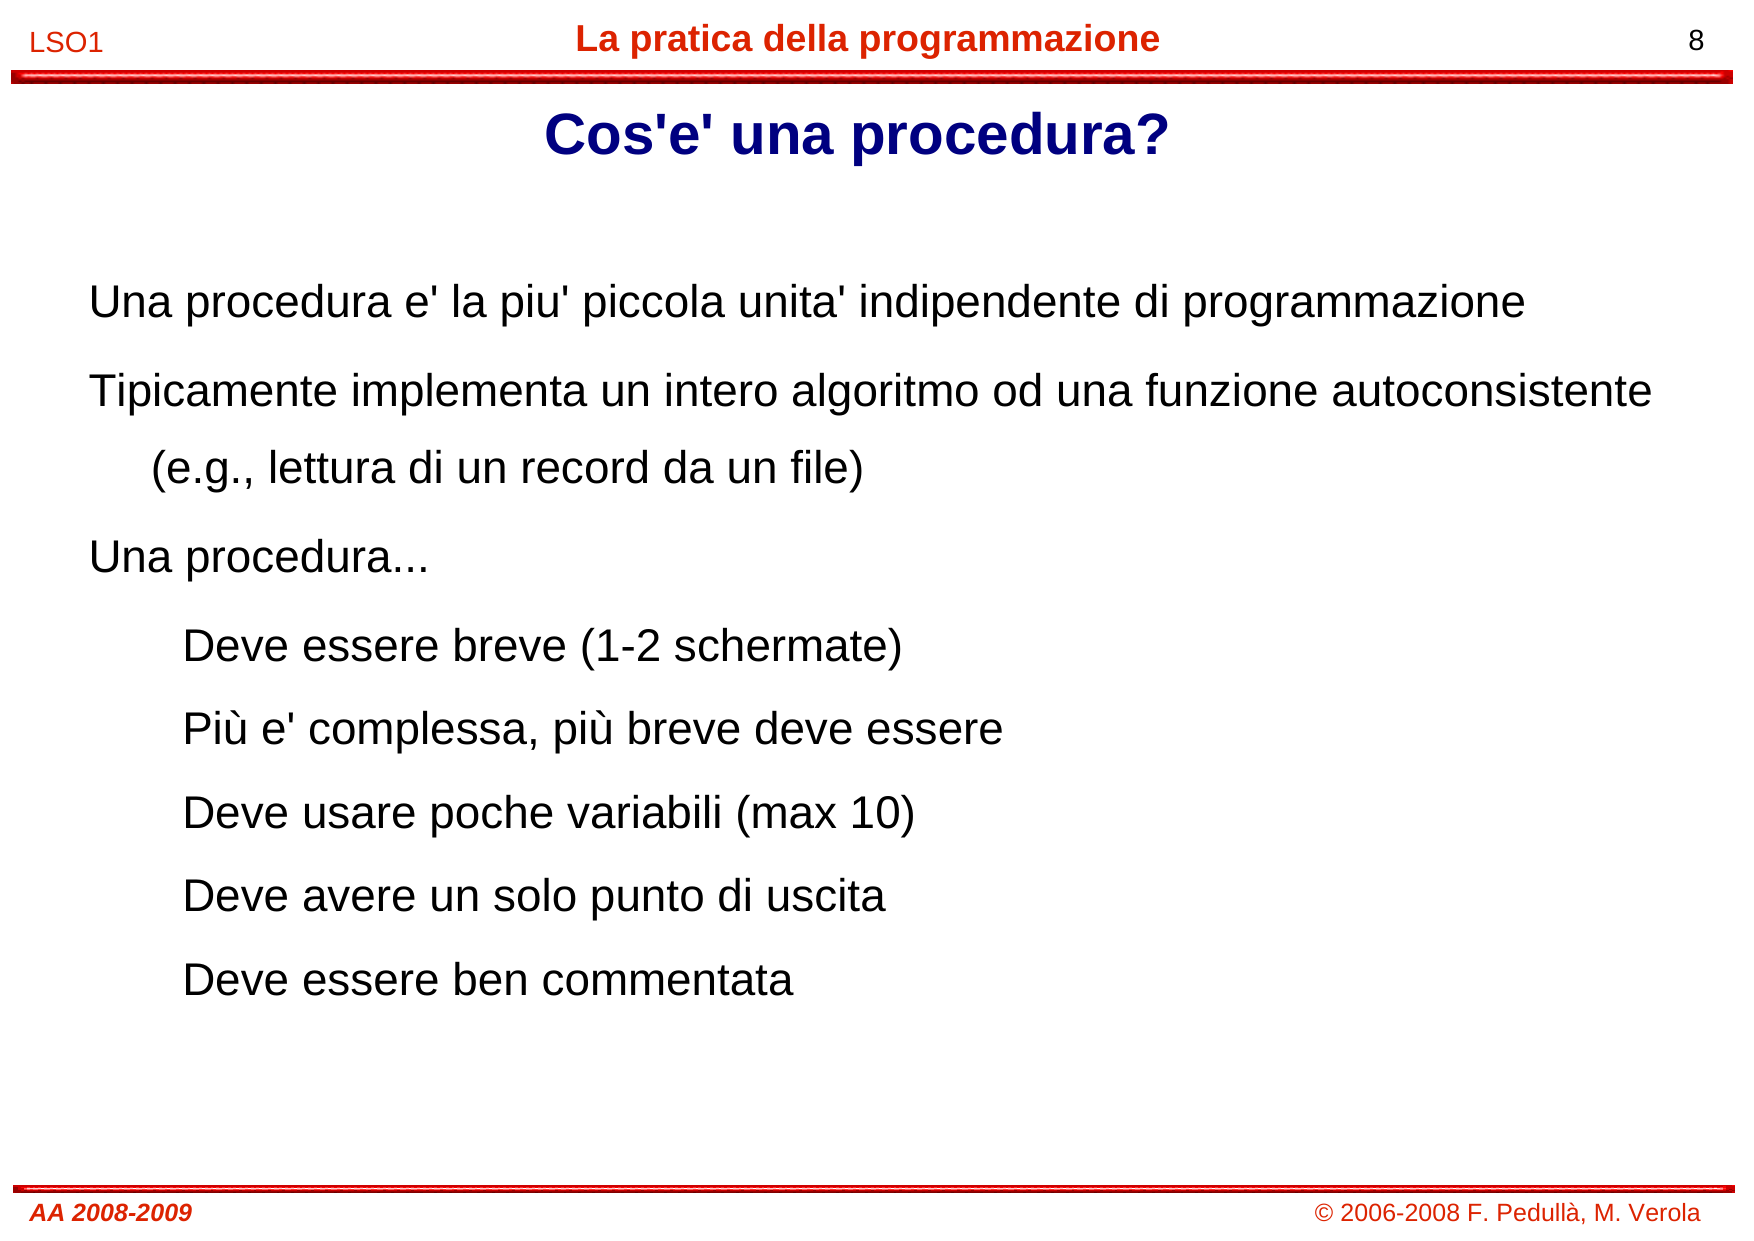

Cos'e' una procedura?
# Una procedura e' la piu' piccola unita' indipendente di programmazione
Tipicamente implementa un intero algoritmo od una funzione autoconsistente (e.g., lettura di un record da un file)
Una procedura...
Deve essere breve (1-2 schermate)
Più e' complessa, più breve deve essere
Deve usare poche variabili (max 10)
Deve avere un solo punto di uscita
Deve essere ben commentata